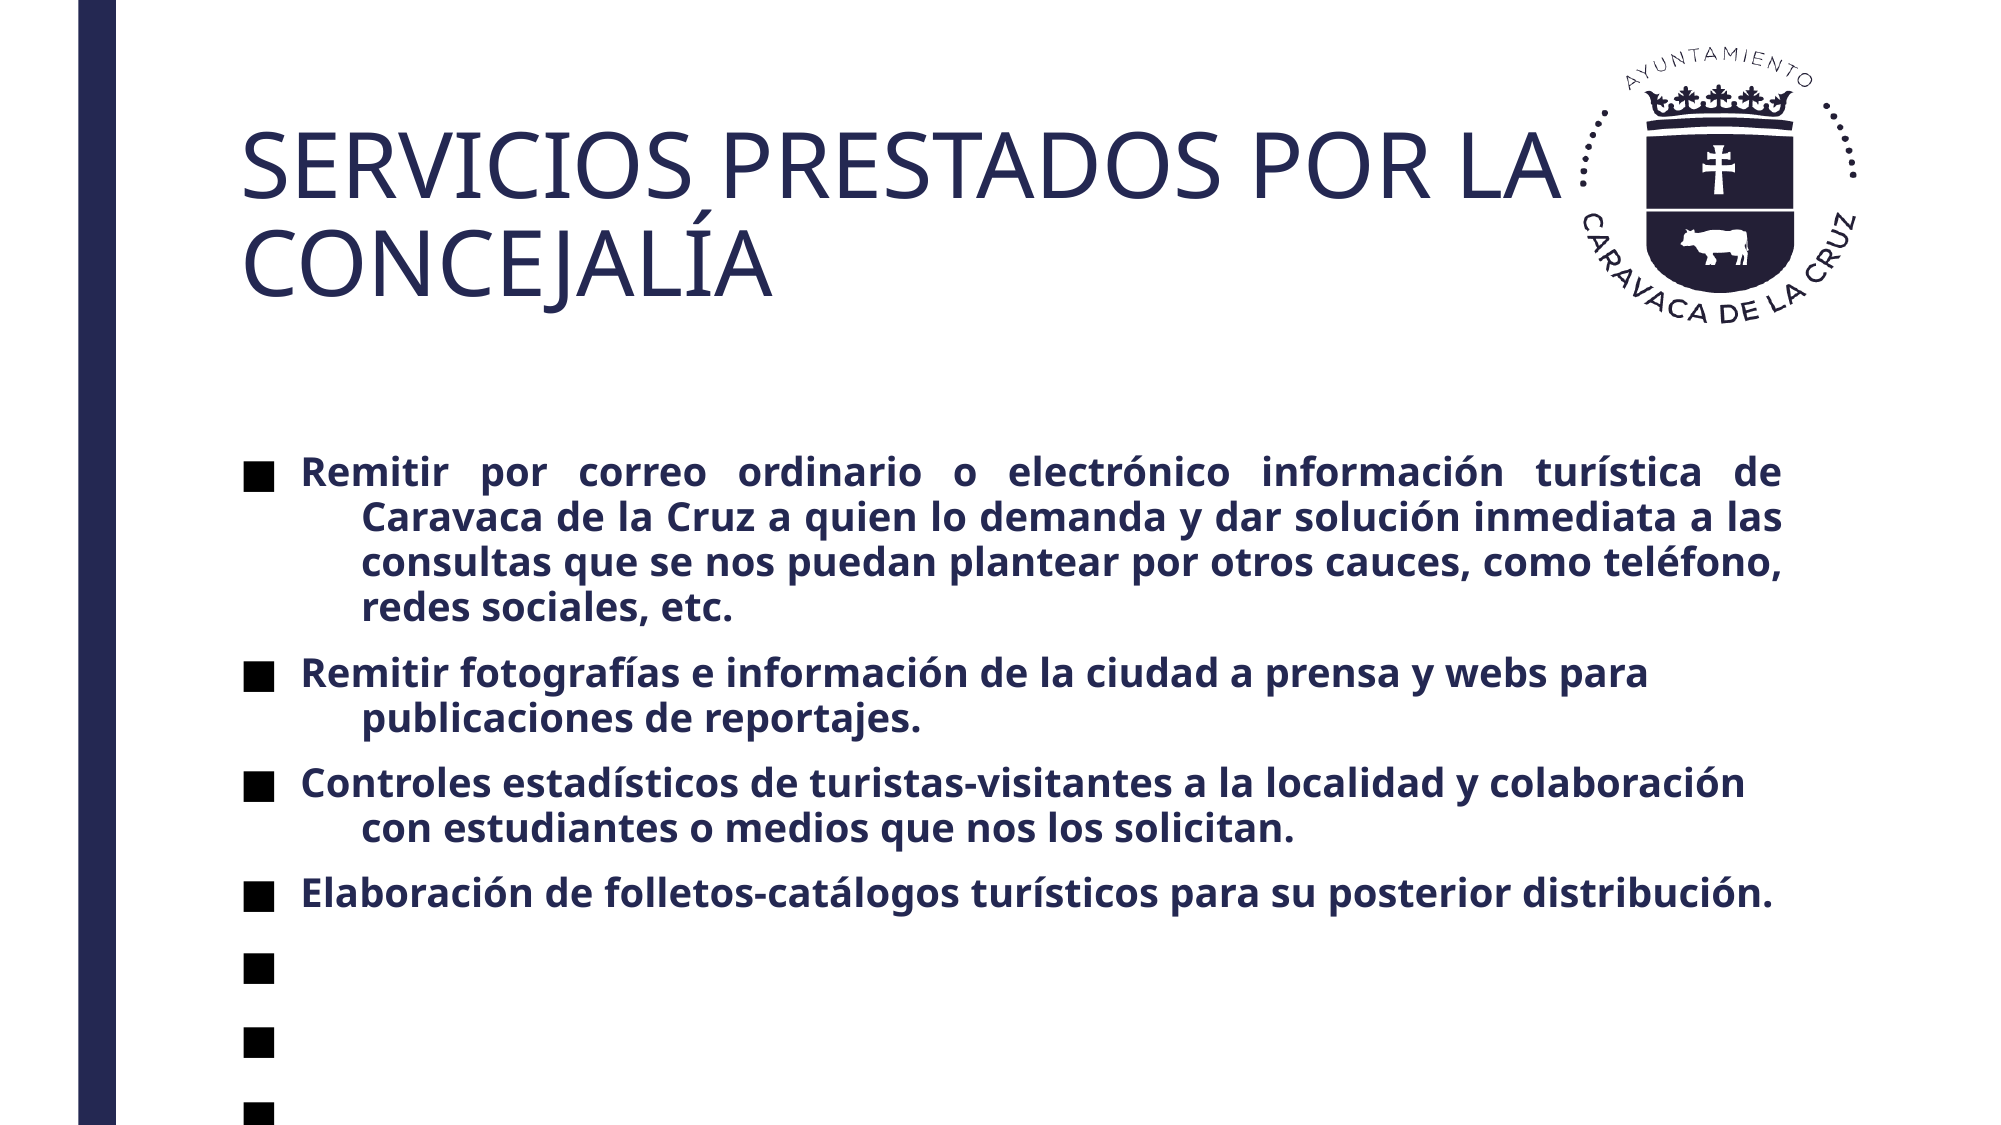

# SERVICIOS PRESTADOS POR LA CONCEJALÍA
Remitir por correo ordinario o electrónico información turística de Caravaca de la Cruz a quien lo demanda y dar solución inmediata a las consultas que se nos puedan plantear por otros cauces, como teléfono, redes sociales, etc.
Remitir fotografías e información de la ciudad a prensa y webs para publicaciones de reportajes.
Controles estadísticos de turistas-visitantes a la localidad y colaboración con estudiantes o medios que nos los solicitan.
Elaboración de folletos-catálogos turísticos para su posterior distribución.